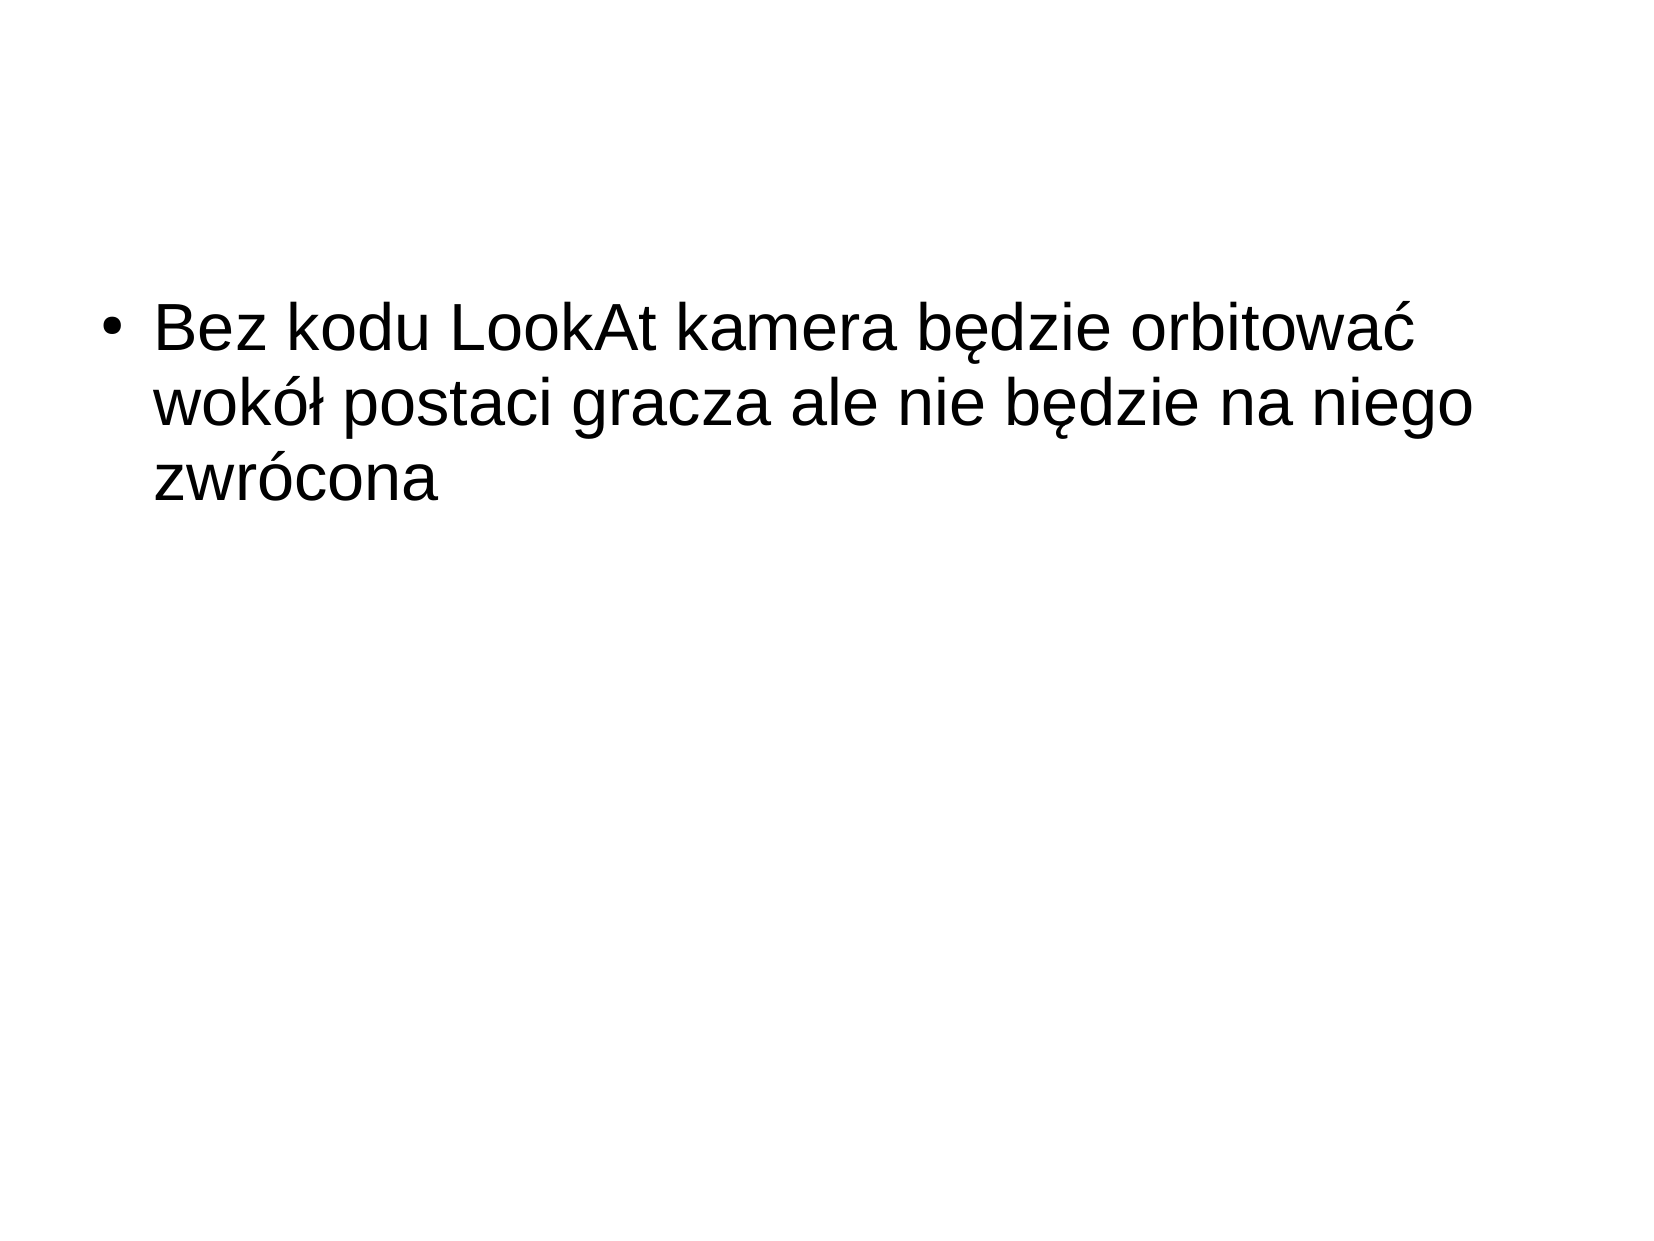

#
Bez kodu LookAt kamera będzie orbitować wokół postaci gracza ale nie będzie na niego zwrócona